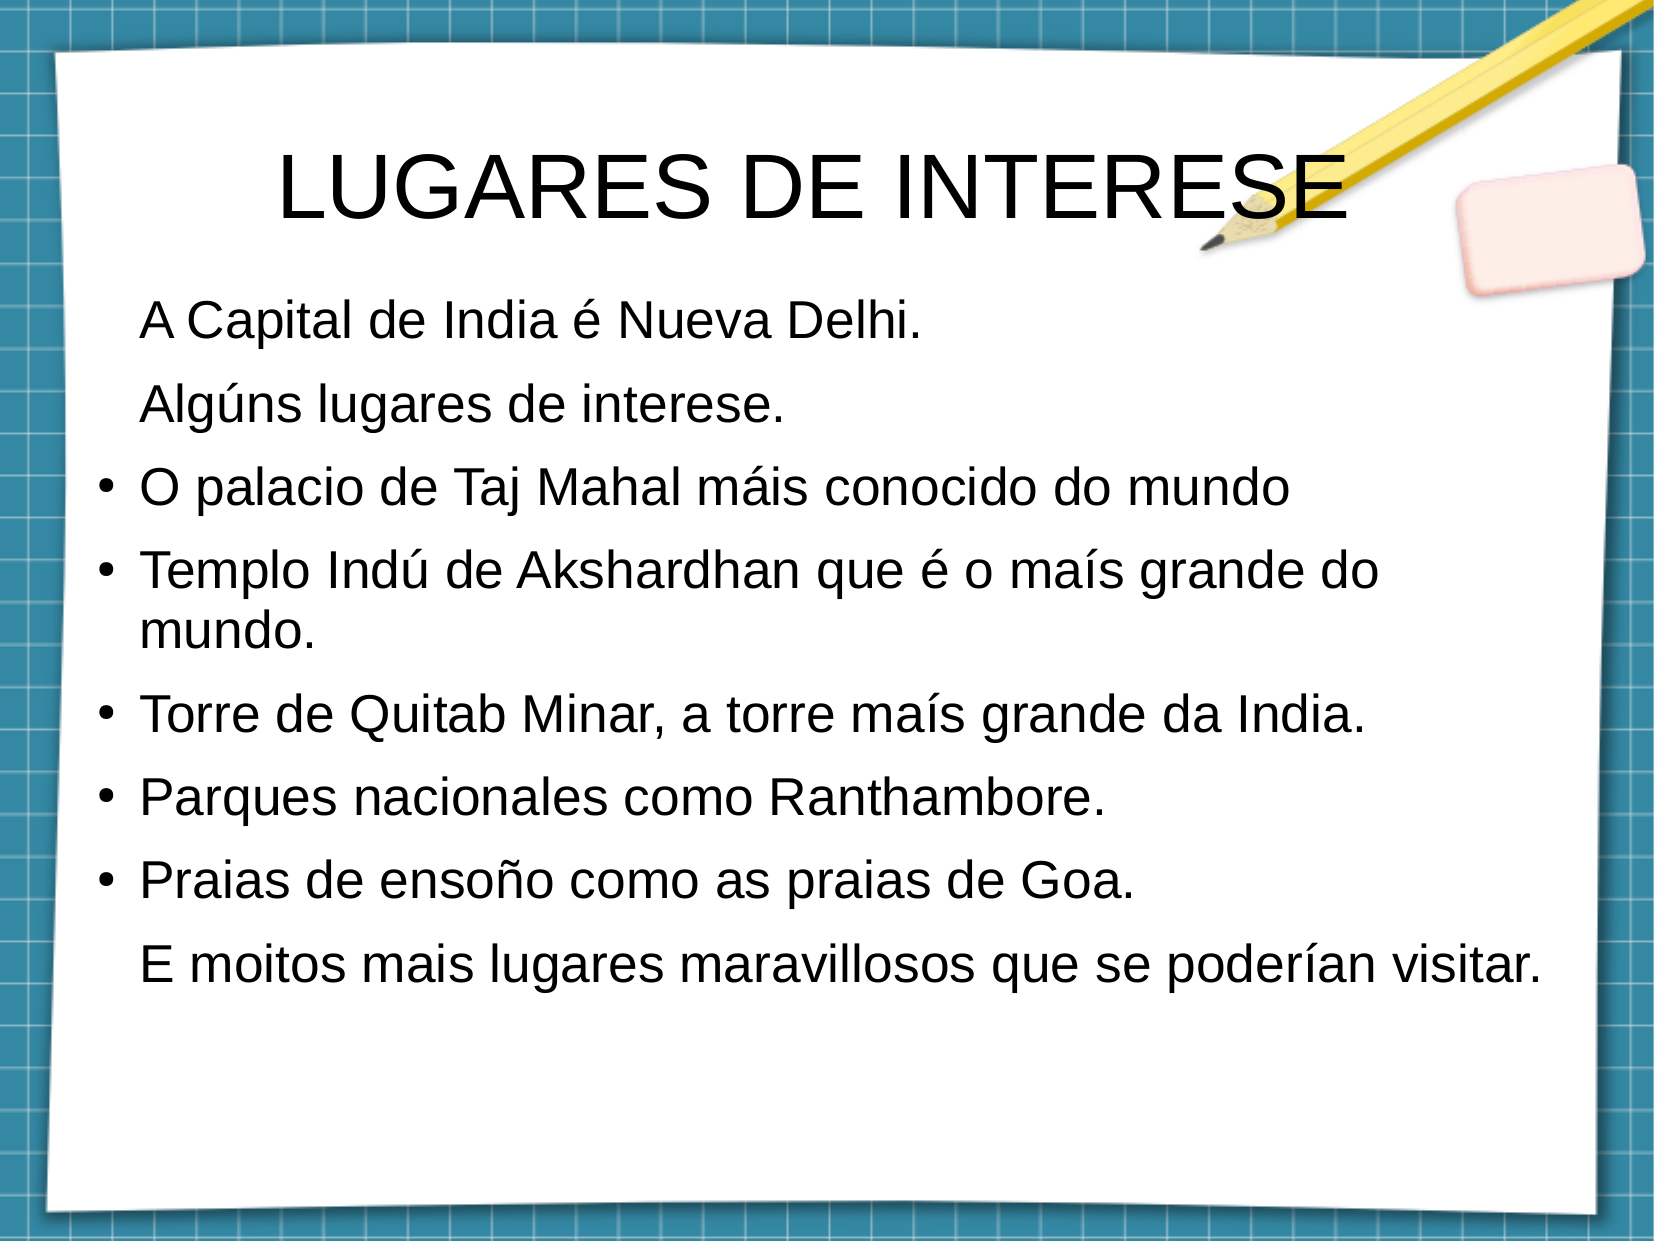

# LUGARES DE INTERESE
A Capital de India é Nueva Delhi.
Algúns lugares de interese.
O palacio de Taj Mahal máis conocido do mundo
Templo Indú de Akshardhan que é o maís grande do mundo.
Torre de Quitab Minar, a torre maís grande da India.
Parques nacionales como Ranthambore.
Praias de ensoño como as praias de Goa.
E moitos mais lugares maravillosos que se poderían visitar.